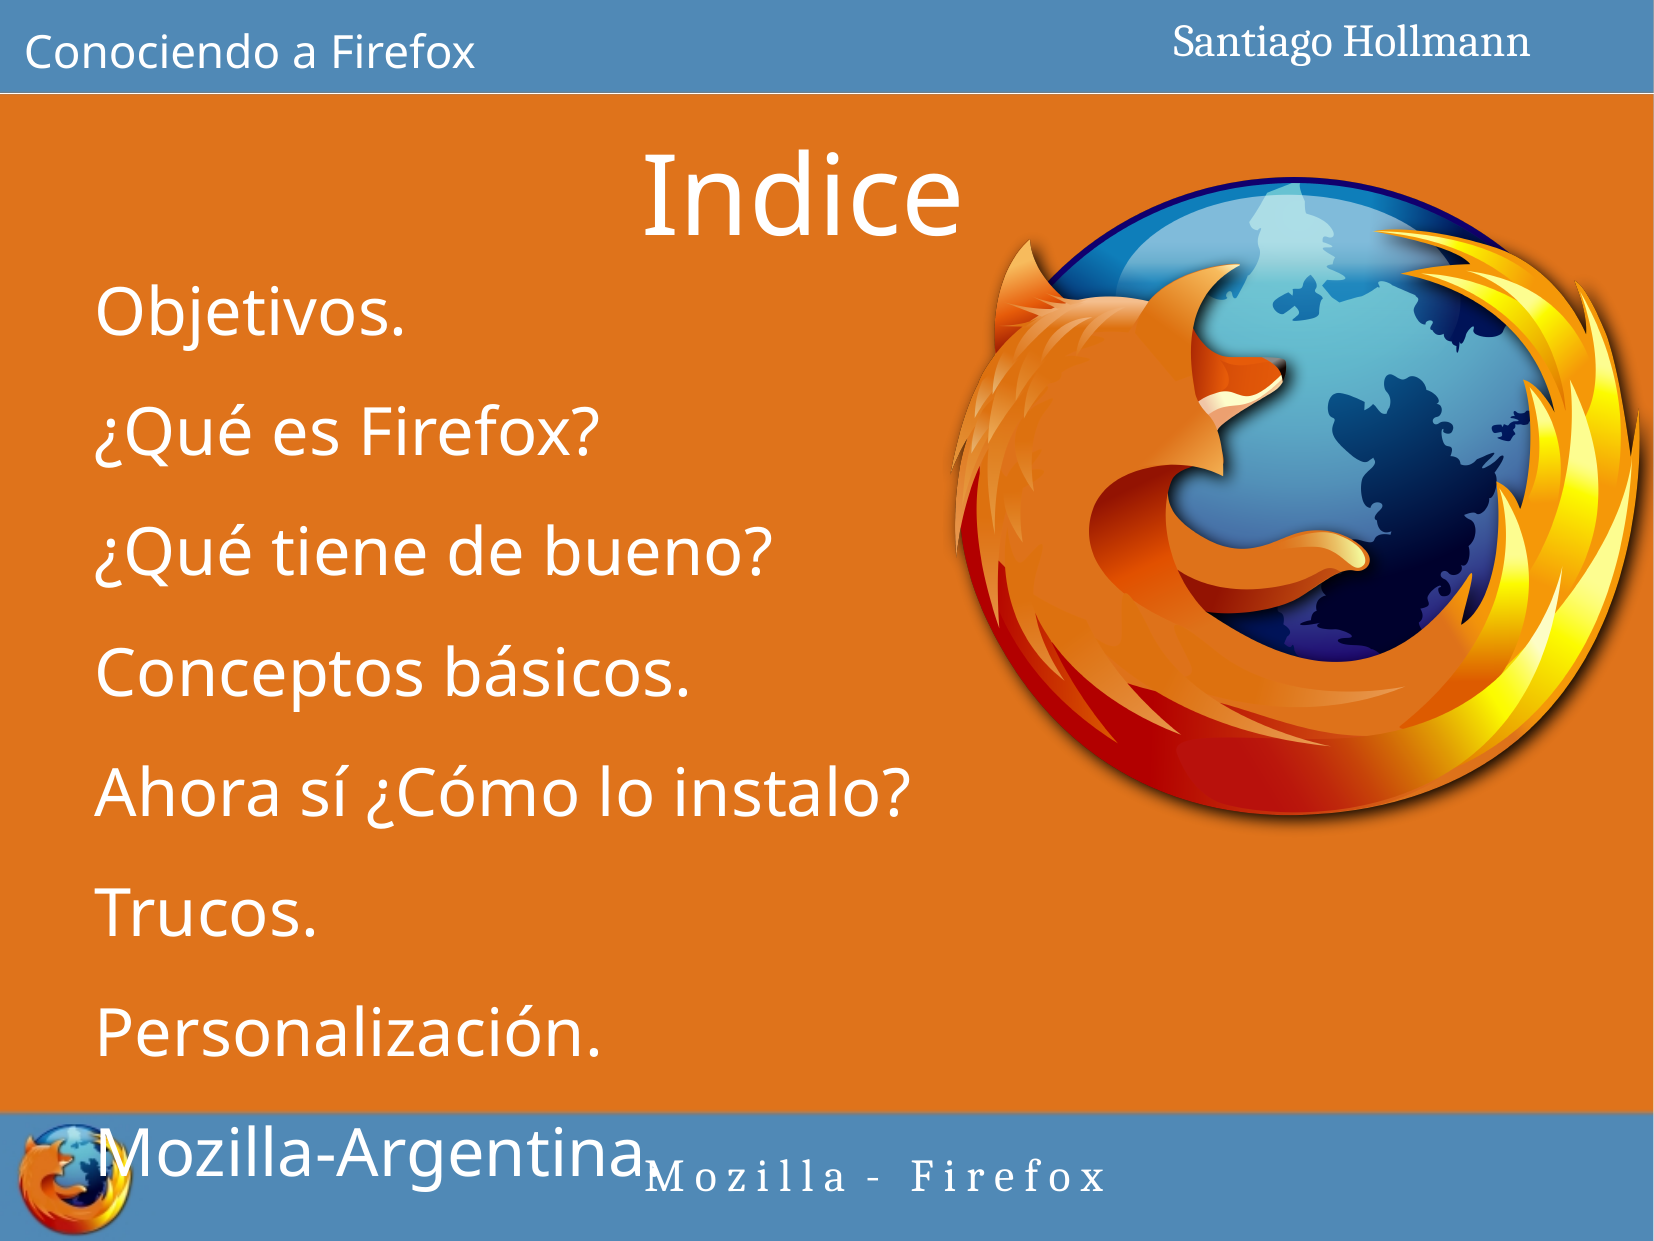

Santiago Hollmann
Conociendo a Firefox
# Indice
Objetivos.
¿Qué es Firefox?
¿Qué tiene de bueno?
Conceptos básicos.
Ahora sí ¿Cómo lo instalo?
Trucos.
Personalización.
Mozilla-Argentina.
M o z i l l a - F i r e f o x